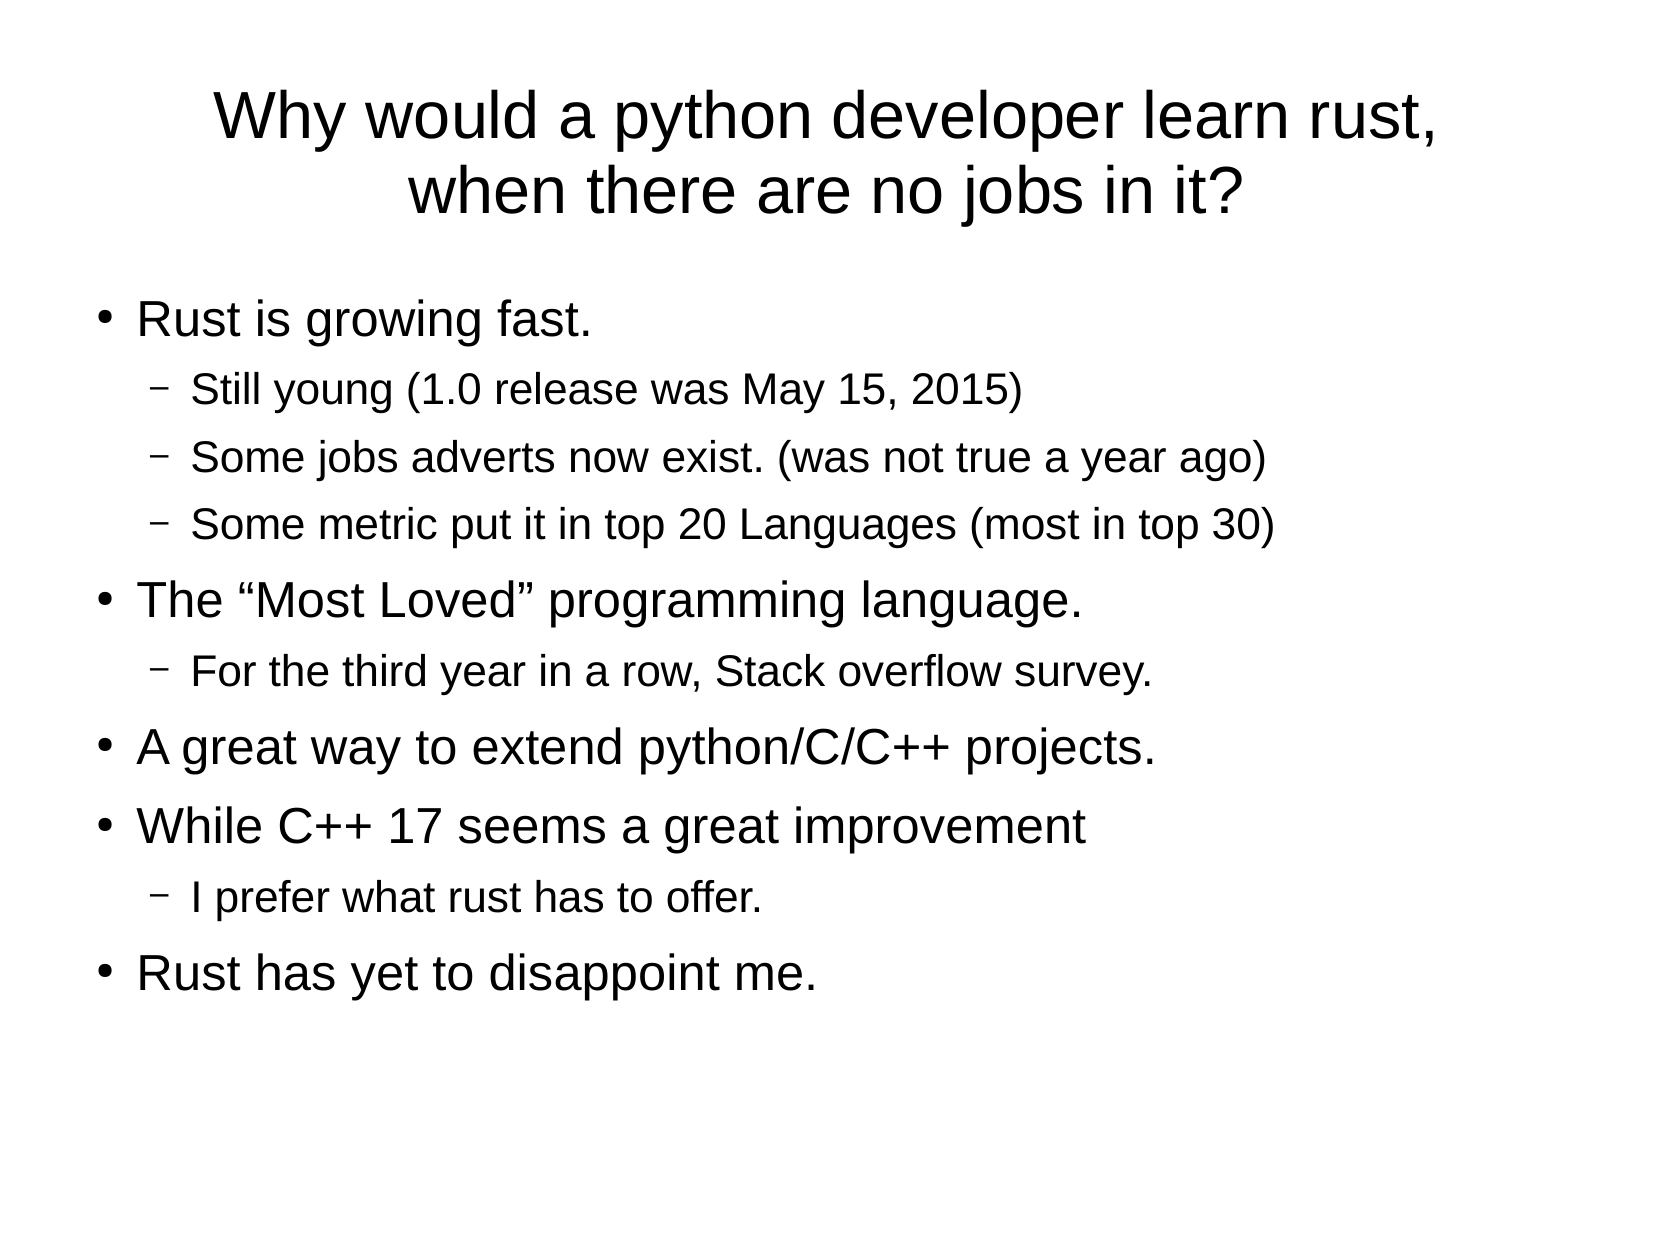

# Why would a python developer learn rust, when there are no jobs in it?
Rust is growing fast.
Still young (1.0 release was May 15, 2015)
Some jobs adverts now exist. (was not true a year ago)
Some metric put it in top 20 Languages (most in top 30)
The “Most Loved” programming language.
For the third year in a row, Stack overflow survey.
A great way to extend python/C/C++ projects.
While C++ 17 seems a great improvement
I prefer what rust has to offer.
Rust has yet to disappoint me.